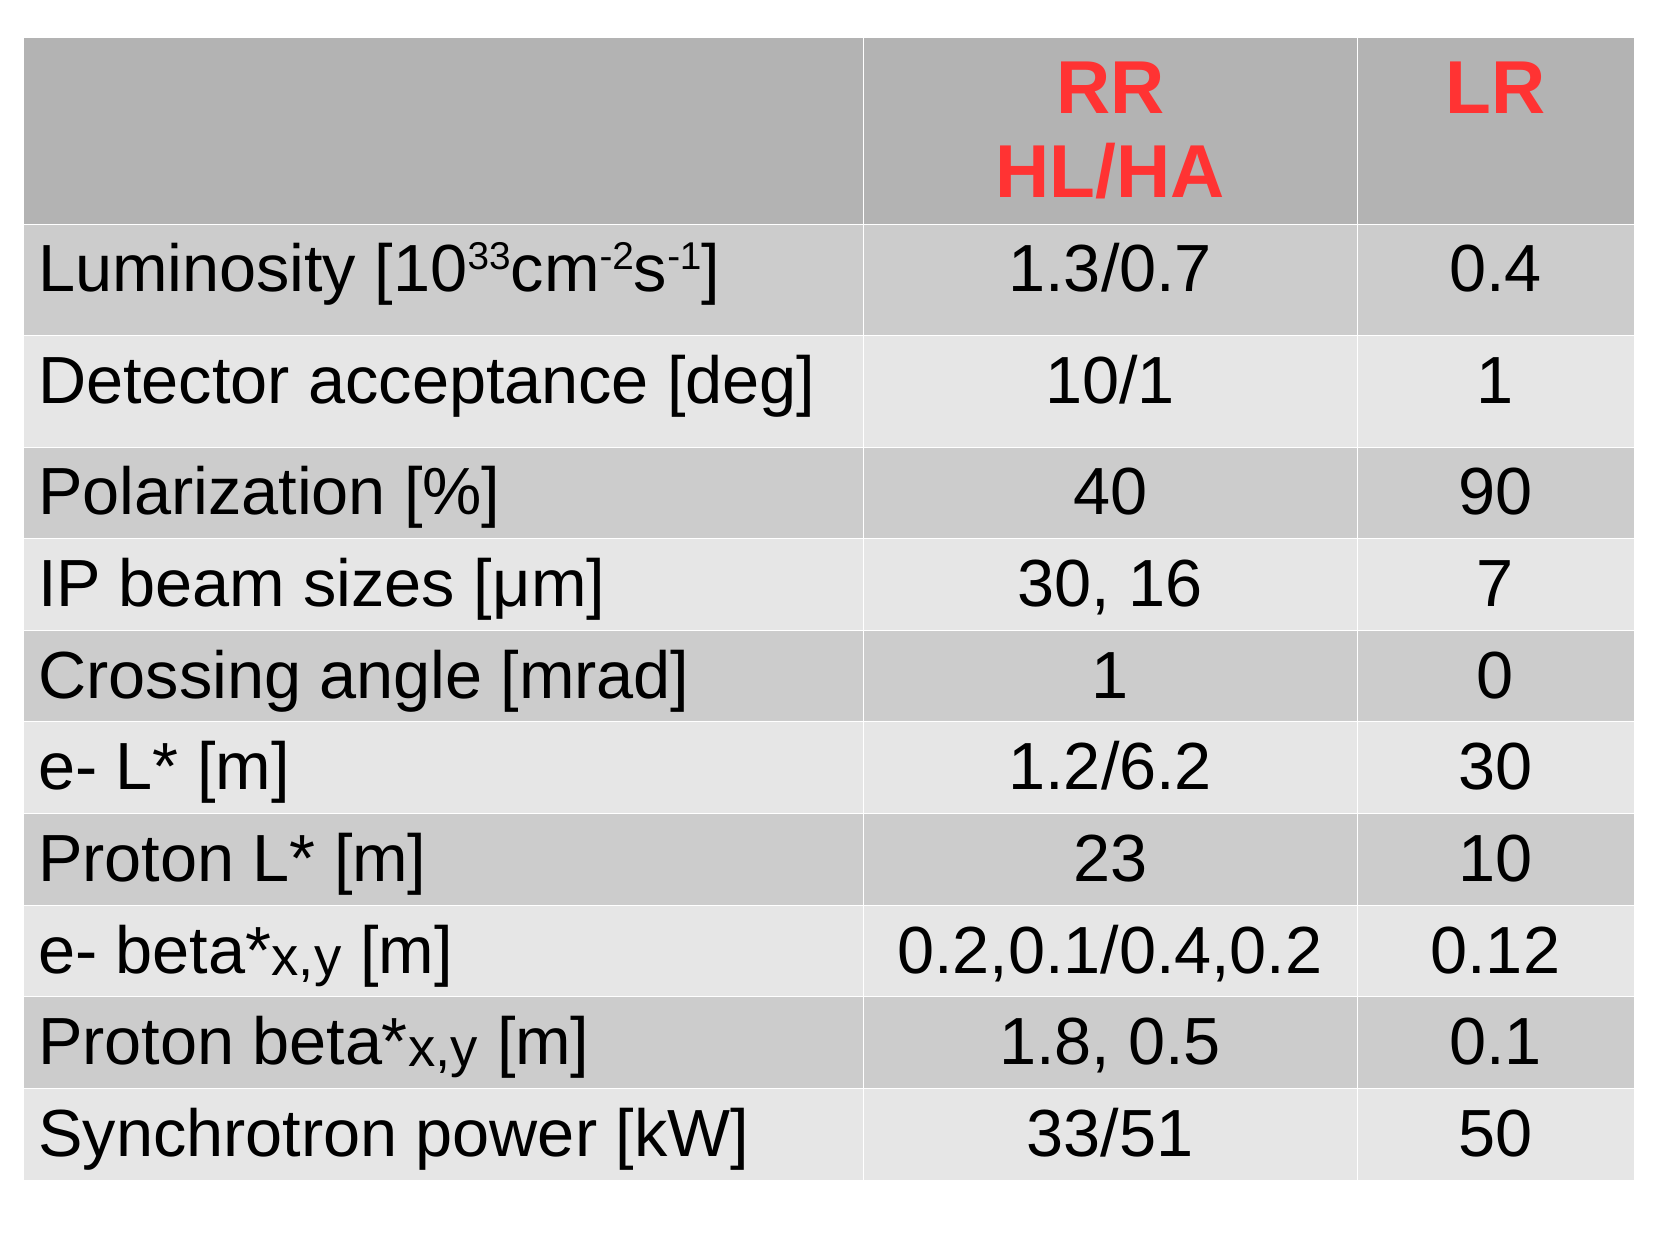

| | RR HL/HA | LR |
| --- | --- | --- |
| Luminosity [1033cm-2s-1] | 1.3/0.7 | 0.4 |
| Detector acceptance [deg] | 10/1 | 1 |
| Polarization [%] | 40 | 90 |
| IP beam sizes [μm] | 30, 16 | 7 |
| Crossing angle [mrad] | 1 | 0 |
| e- L\* [m] | 1.2/6.2 | 30 |
| Proton L\* [m] | 23 | 10 |
| e- beta\*x,y [m] | 0.2,0.1/0.4,0.2 | 0.12 |
| Proton beta\*x,y [m] | 1.8, 0.5 | 0.1 |
| Synchrotron power [kW] | 33/51 | 50 |